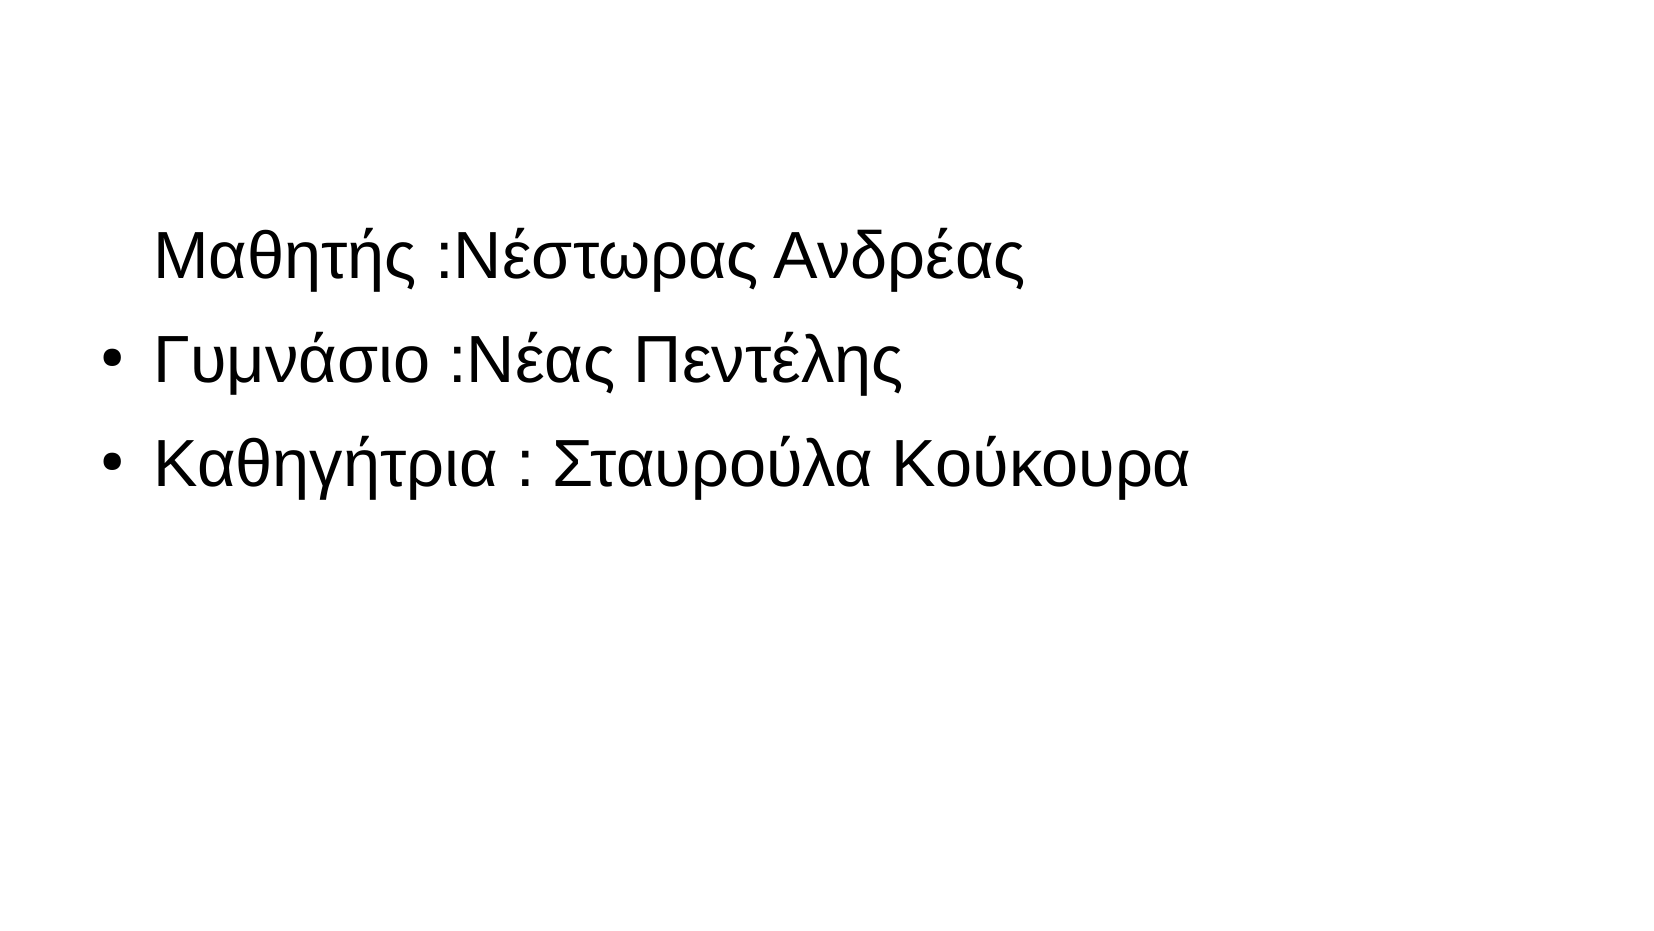

#
Μαθητής :Νέστωρας Ανδρέας
Γυμνάσιο :Νέας Πεντέλης
Καθηγήτρια : Σταυρούλα Κούκουρα